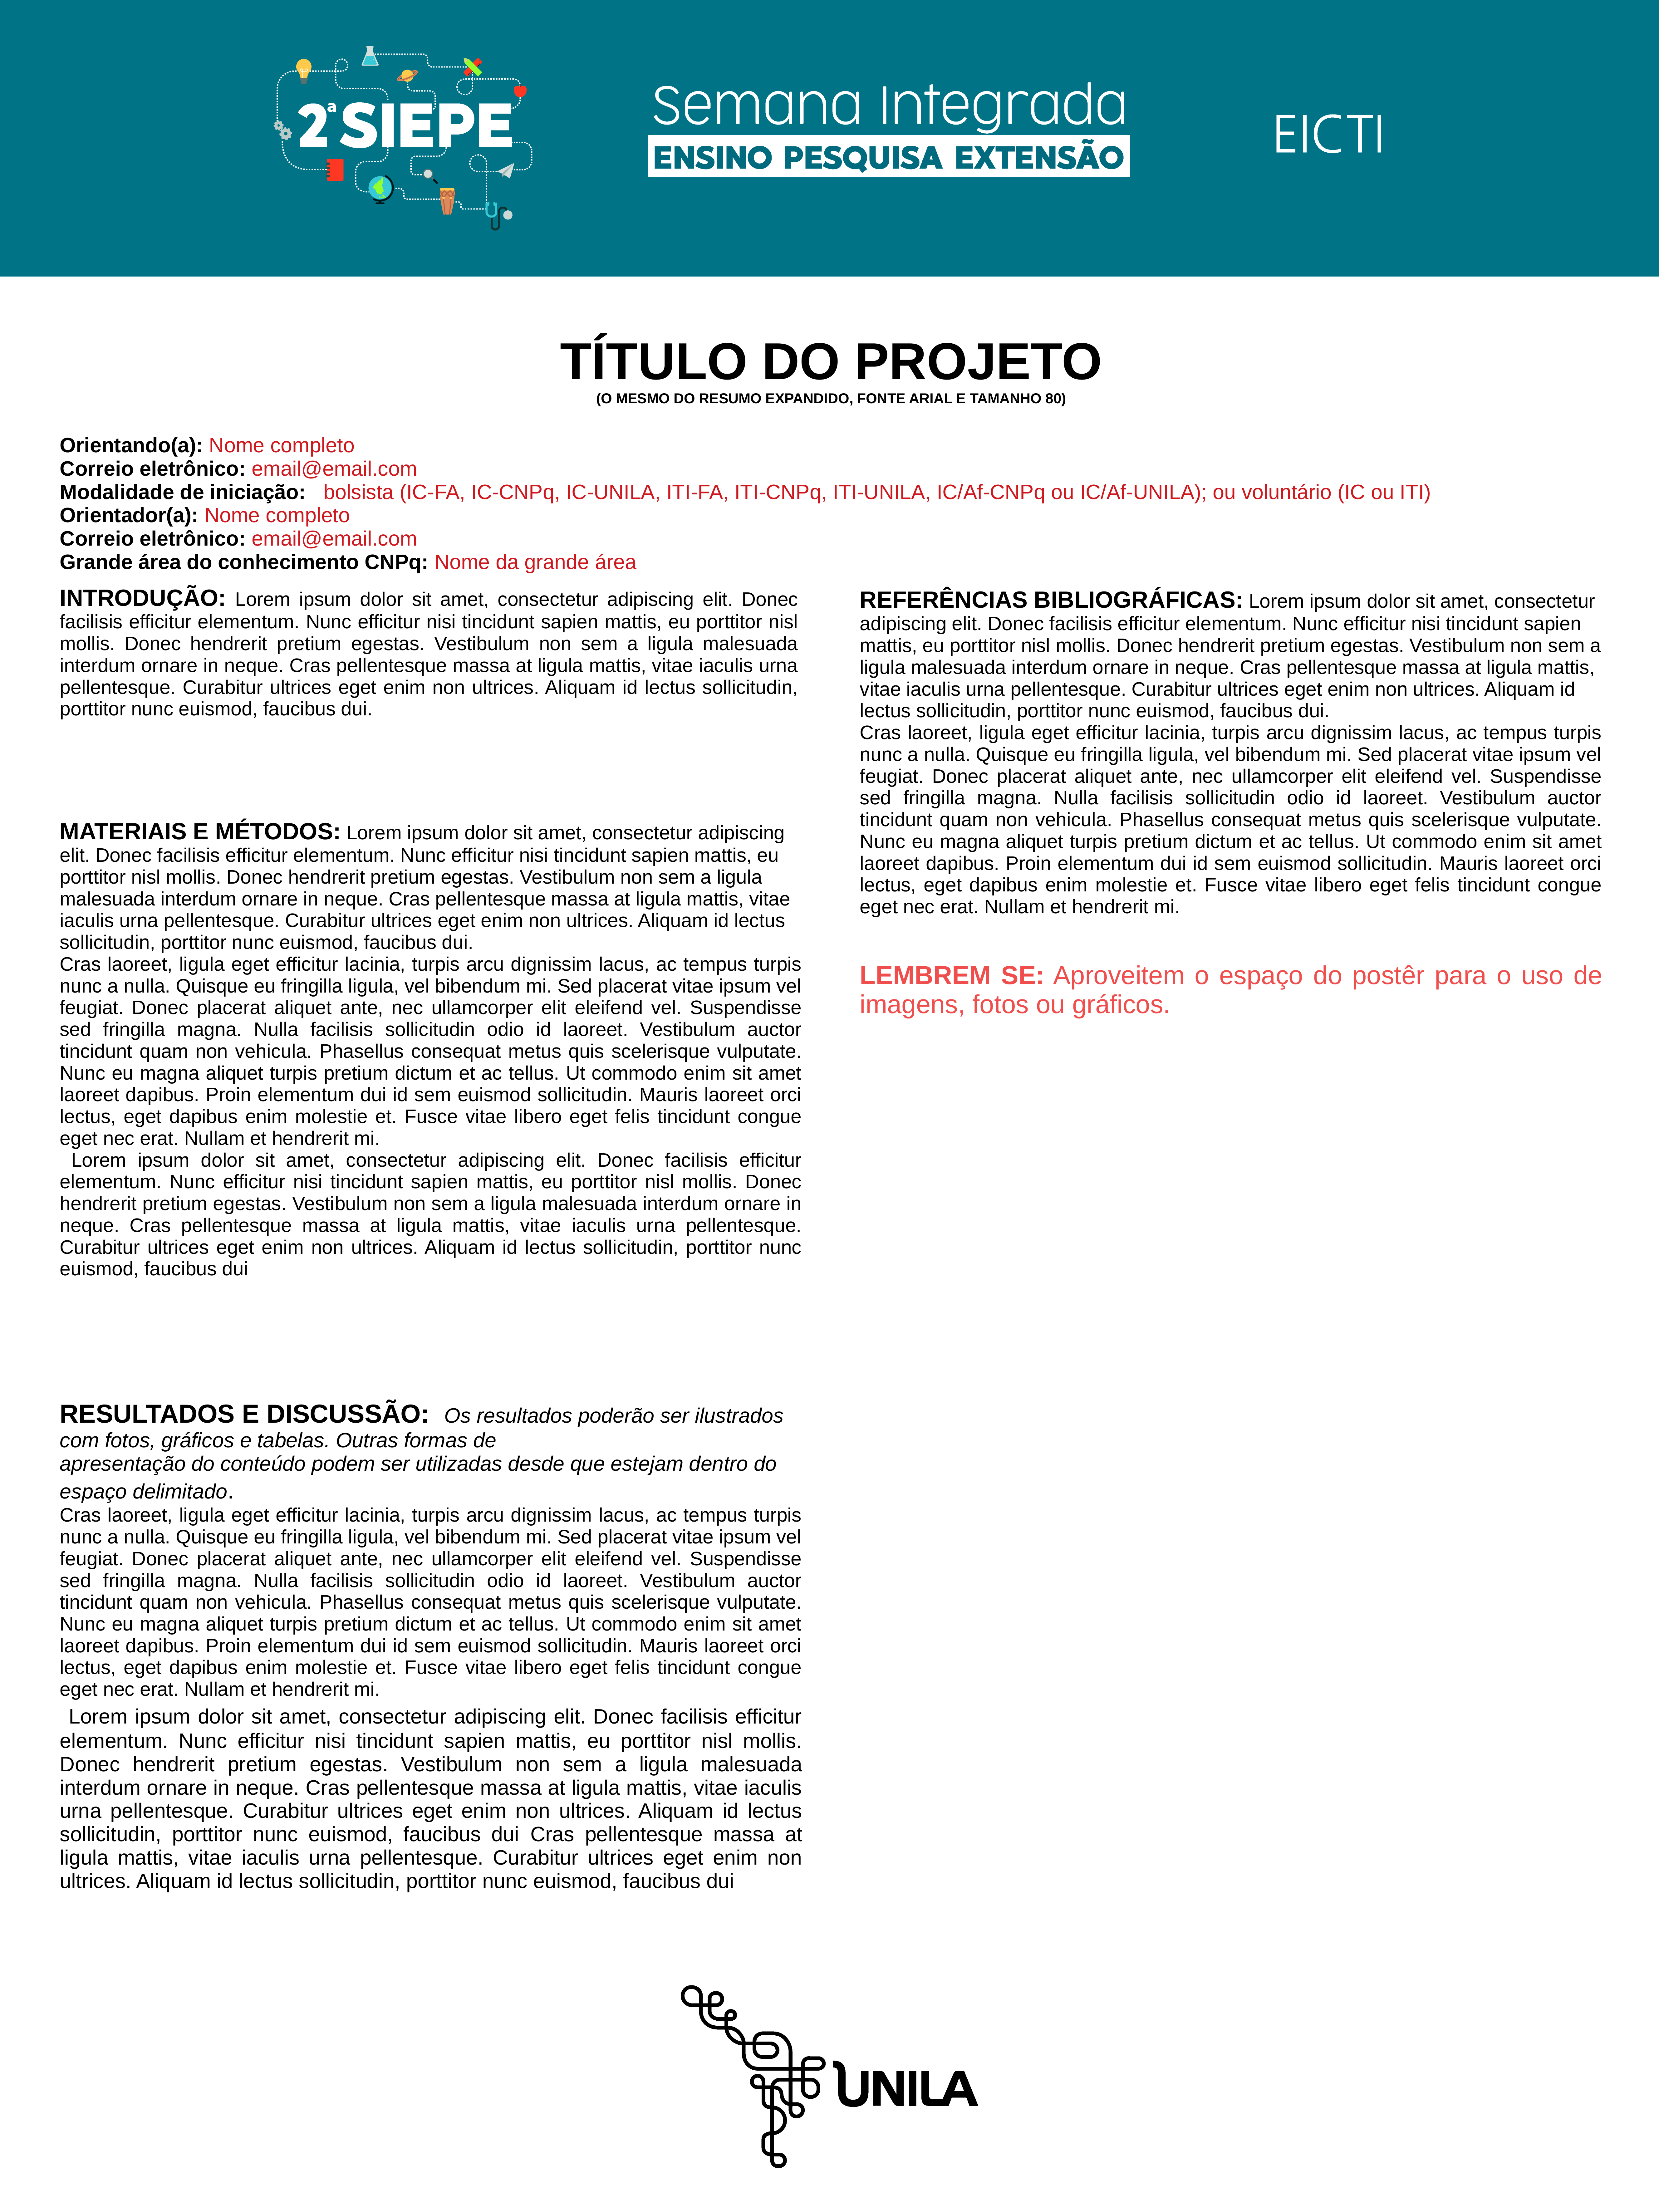

TÍTULO DO PROJETO
(O MESMO DO RESUMO EXPANDIDO, FONTE ARIAL E TAMANHO 80)
Orientando(a): Nome completo
Correio eletrônico: email@email.com
Modalidade de iniciação: bolsista (IC-FA, IC-CNPq, IC-UNILA, ITI-FA, ITI-CNPq, ITI-UNILA, IC/Af-CNPq ou IC/Af-UNILA); ou voluntário (IC ou ITI)
Orientador(a): Nome completo
Correio eletrônico: email@email.com
Grande área do conhecimento CNPq: Nome da grande área
INTRODUÇÃO: Lorem ipsum dolor sit amet, consectetur adipiscing elit. Donec facilisis efficitur elementum. Nunc efficitur nisi tincidunt sapien mattis, eu porttitor nisl mollis. Donec hendrerit pretium egestas. Vestibulum non sem a ligula malesuada interdum ornare in neque. Cras pellentesque massa at ligula mattis, vitae iaculis urna pellentesque. Curabitur ultrices eget enim non ultrices. Aliquam id lectus sollicitudin, porttitor nunc euismod, faucibus dui.
REFERÊNCIAS BIBLIOGRÁFICAS: Lorem ipsum dolor sit amet, consectetur adipiscing elit. Donec facilisis efficitur elementum. Nunc efficitur nisi tincidunt sapien mattis, eu porttitor nisl mollis. Donec hendrerit pretium egestas. Vestibulum non sem a ligula malesuada interdum ornare in neque. Cras pellentesque massa at ligula mattis, vitae iaculis urna pellentesque. Curabitur ultrices eget enim non ultrices. Aliquam id lectus sollicitudin, porttitor nunc euismod, faucibus dui.
Cras laoreet, ligula eget efficitur lacinia, turpis arcu dignissim lacus, ac tempus turpis nunc a nulla. Quisque eu fringilla ligula, vel bibendum mi. Sed placerat vitae ipsum vel feugiat. Donec placerat aliquet ante, nec ullamcorper elit eleifend vel. Suspendisse sed fringilla magna. Nulla facilisis sollicitudin odio id laoreet. Vestibulum auctor tincidunt quam non vehicula. Phasellus consequat metus quis scelerisque vulputate. Nunc eu magna aliquet turpis pretium dictum et ac tellus. Ut commodo enim sit amet laoreet dapibus. Proin elementum dui id sem euismod sollicitudin. Mauris laoreet orci lectus, eget dapibus enim molestie et. Fusce vitae libero eget felis tincidunt congue eget nec erat. Nullam et hendrerit mi.
MATERIAIS E MÉTODOS: Lorem ipsum dolor sit amet, consectetur adipiscing elit. Donec facilisis efficitur elementum. Nunc efficitur nisi tincidunt sapien mattis, eu porttitor nisl mollis. Donec hendrerit pretium egestas. Vestibulum non sem a ligula malesuada interdum ornare in neque. Cras pellentesque massa at ligula mattis, vitae iaculis urna pellentesque. Curabitur ultrices eget enim non ultrices. Aliquam id lectus sollicitudin, porttitor nunc euismod, faucibus dui.
Cras laoreet, ligula eget efficitur lacinia, turpis arcu dignissim lacus, ac tempus turpis nunc a nulla. Quisque eu fringilla ligula, vel bibendum mi. Sed placerat vitae ipsum vel feugiat. Donec placerat aliquet ante, nec ullamcorper elit eleifend vel. Suspendisse sed fringilla magna. Nulla facilisis sollicitudin odio id laoreet. Vestibulum auctor tincidunt quam non vehicula. Phasellus consequat metus quis scelerisque vulputate. Nunc eu magna aliquet turpis pretium dictum et ac tellus. Ut commodo enim sit amet laoreet dapibus. Proin elementum dui id sem euismod sollicitudin. Mauris laoreet orci lectus, eget dapibus enim molestie et. Fusce vitae libero eget felis tincidunt congue eget nec erat. Nullam et hendrerit mi.
 Lorem ipsum dolor sit amet, consectetur adipiscing elit. Donec facilisis efficitur elementum. Nunc efficitur nisi tincidunt sapien mattis, eu porttitor nisl mollis. Donec hendrerit pretium egestas. Vestibulum non sem a ligula malesuada interdum ornare in neque. Cras pellentesque massa at ligula mattis, vitae iaculis urna pellentesque. Curabitur ultrices eget enim non ultrices. Aliquam id lectus sollicitudin, porttitor nunc euismod, faucibus dui
LEMBREM SE: Aproveitem o espaço do postêr para o uso de imagens, fotos ou gráficos.
RESULTADOS E DISCUSSÃO: Os resultados poderão ser ilustrados com fotos, gráficos e tabelas. Outras formas de
apresentação do conteúdo podem ser utilizadas desde que estejam dentro do espaço delimitado.
Cras laoreet, ligula eget efficitur lacinia, turpis arcu dignissim lacus, ac tempus turpis nunc a nulla. Quisque eu fringilla ligula, vel bibendum mi. Sed placerat vitae ipsum vel feugiat. Donec placerat aliquet ante, nec ullamcorper elit eleifend vel. Suspendisse sed fringilla magna. Nulla facilisis sollicitudin odio id laoreet. Vestibulum auctor tincidunt quam non vehicula. Phasellus consequat metus quis scelerisque vulputate. Nunc eu magna aliquet turpis pretium dictum et ac tellus. Ut commodo enim sit amet laoreet dapibus. Proin elementum dui id sem euismod sollicitudin. Mauris laoreet orci lectus, eget dapibus enim molestie et. Fusce vitae libero eget felis tincidunt congue eget nec erat. Nullam et hendrerit mi.
 Lorem ipsum dolor sit amet, consectetur adipiscing elit. Donec facilisis efficitur elementum. Nunc efficitur nisi tincidunt sapien mattis, eu porttitor nisl mollis. Donec hendrerit pretium egestas. Vestibulum non sem a ligula malesuada interdum ornare in neque. Cras pellentesque massa at ligula mattis, vitae iaculis urna pellentesque. Curabitur ultrices eget enim non ultrices. Aliquam id lectus sollicitudin, porttitor nunc euismod, faucibus dui Cras pellentesque massa at ligula mattis, vitae iaculis urna pellentesque. Curabitur ultrices eget enim non ultrices. Aliquam id lectus sollicitudin, porttitor nunc euismod, faucibus dui